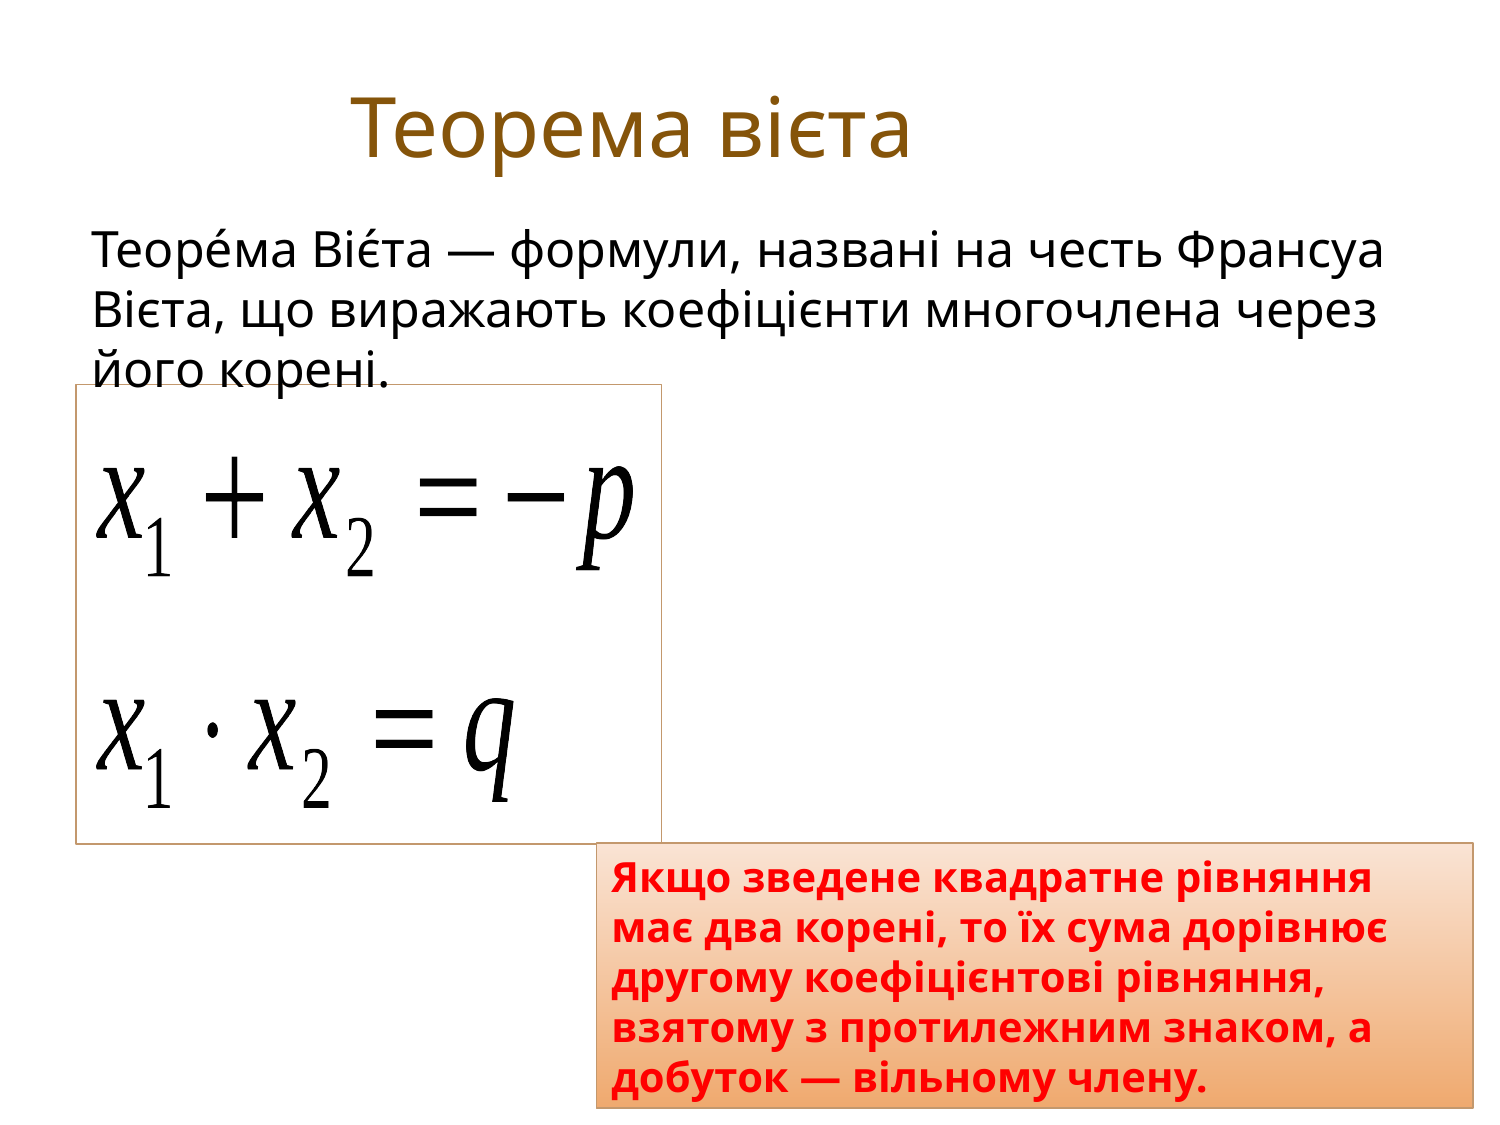

# Теорема вієта
Теоре́ма Віє́та — формули, названі на честь Франсуа Вієта, що виражають коефіцієнти многочлена через його корені.
Якщо зведене квадратне рівняння має два корені, то їх сума дорівнює другому коефіцієнтові рівняння, взятому з протилежним знаком, а добуток — вільному члену.